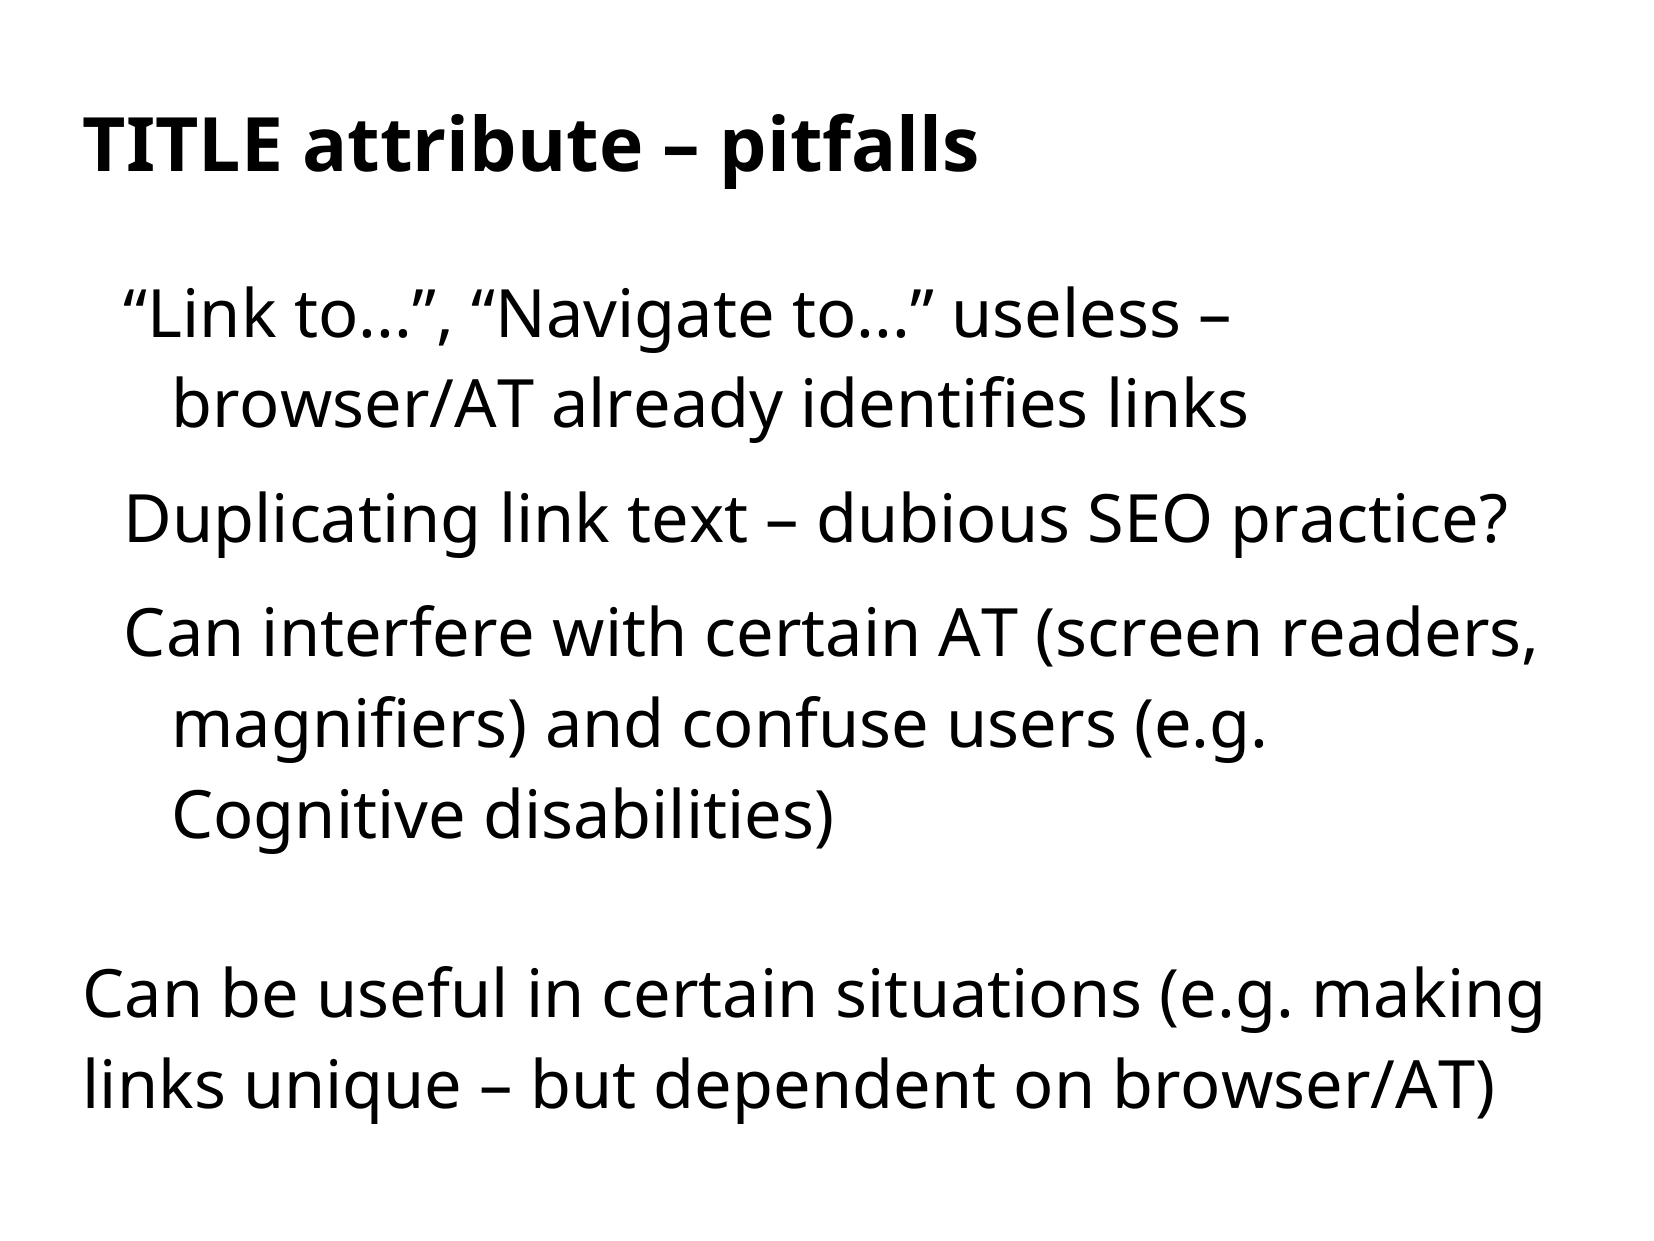

# TITLE attribute – pitfalls
“Link to...”, “Navigate to...” useless – browser/AT already identifies links
Duplicating link text – dubious SEO practice?
Can interfere with certain AT (screen readers, magnifiers) and confuse users (e.g. Cognitive disabilities)
Can be useful in certain situations (e.g. making links unique – but dependent on browser/AT)